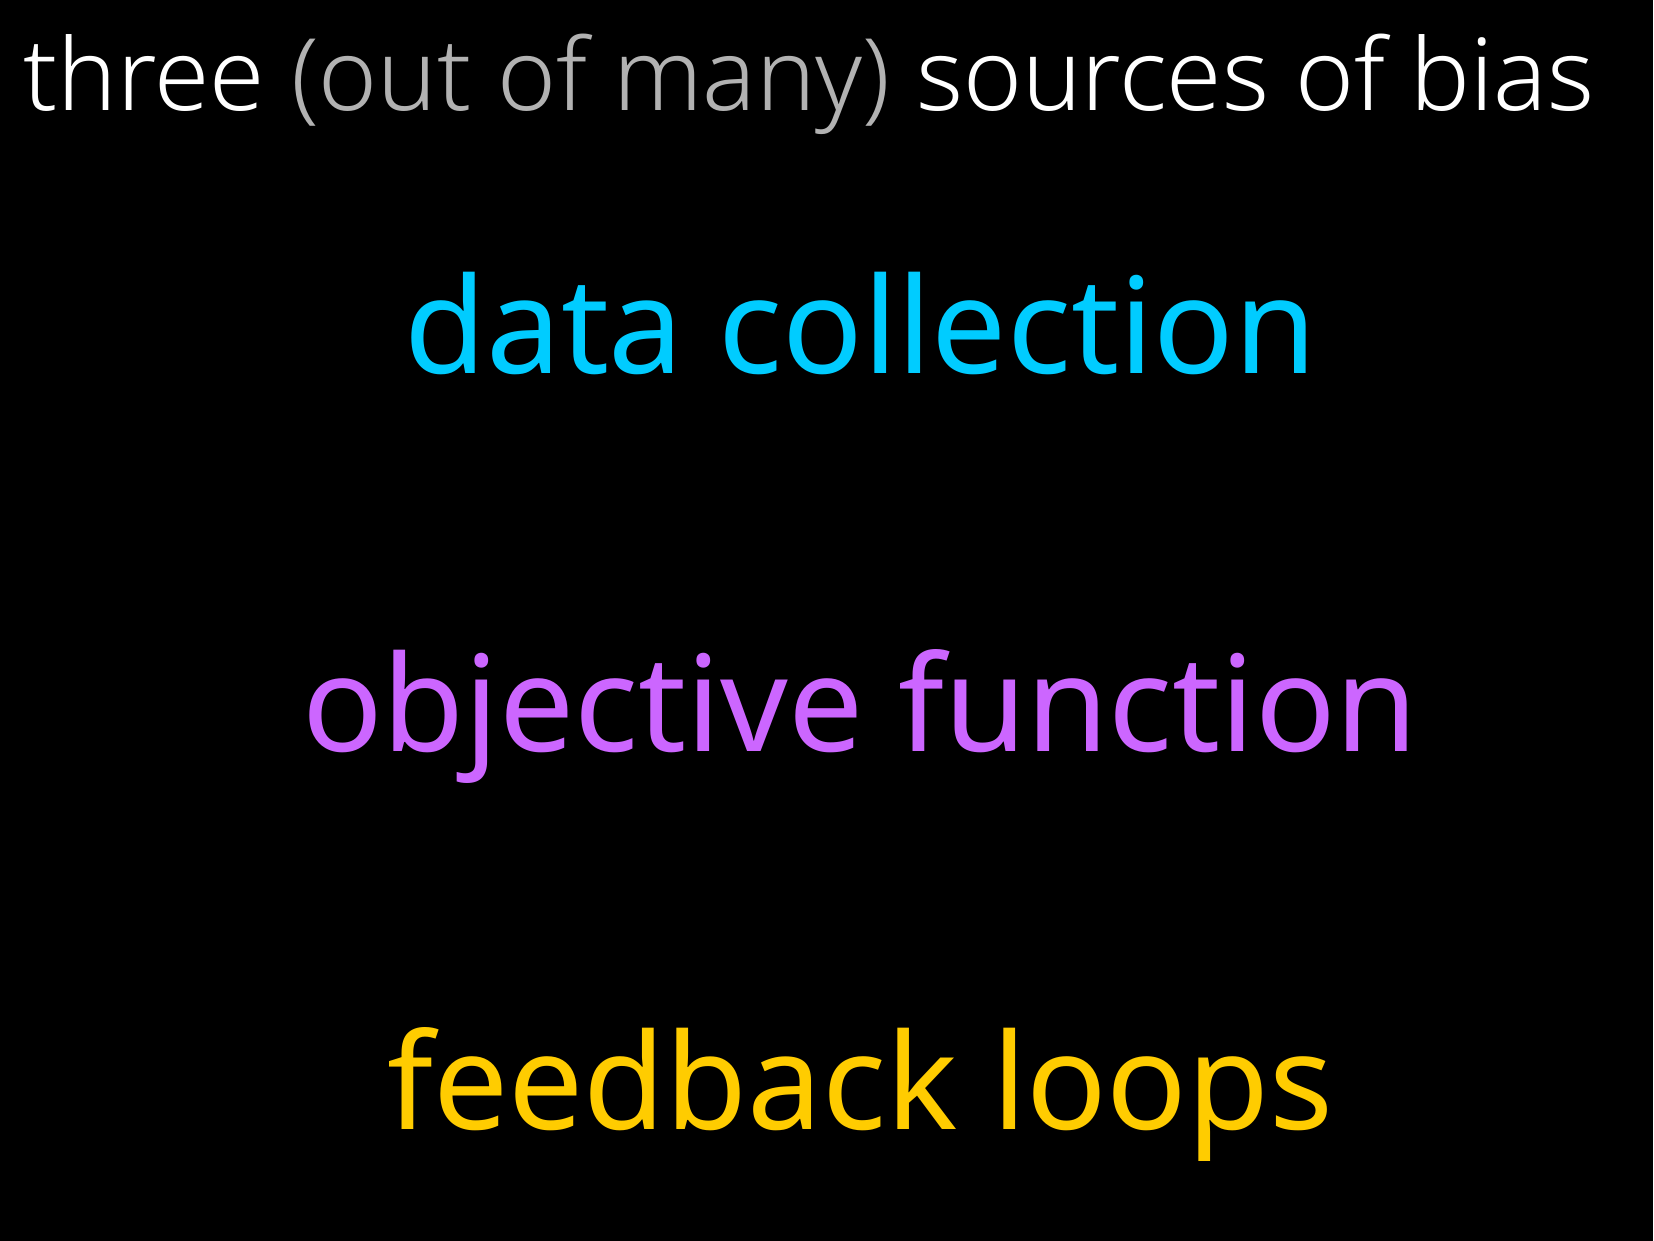

# three (out of many) sources of bias
data collection
objective function
feedback loops